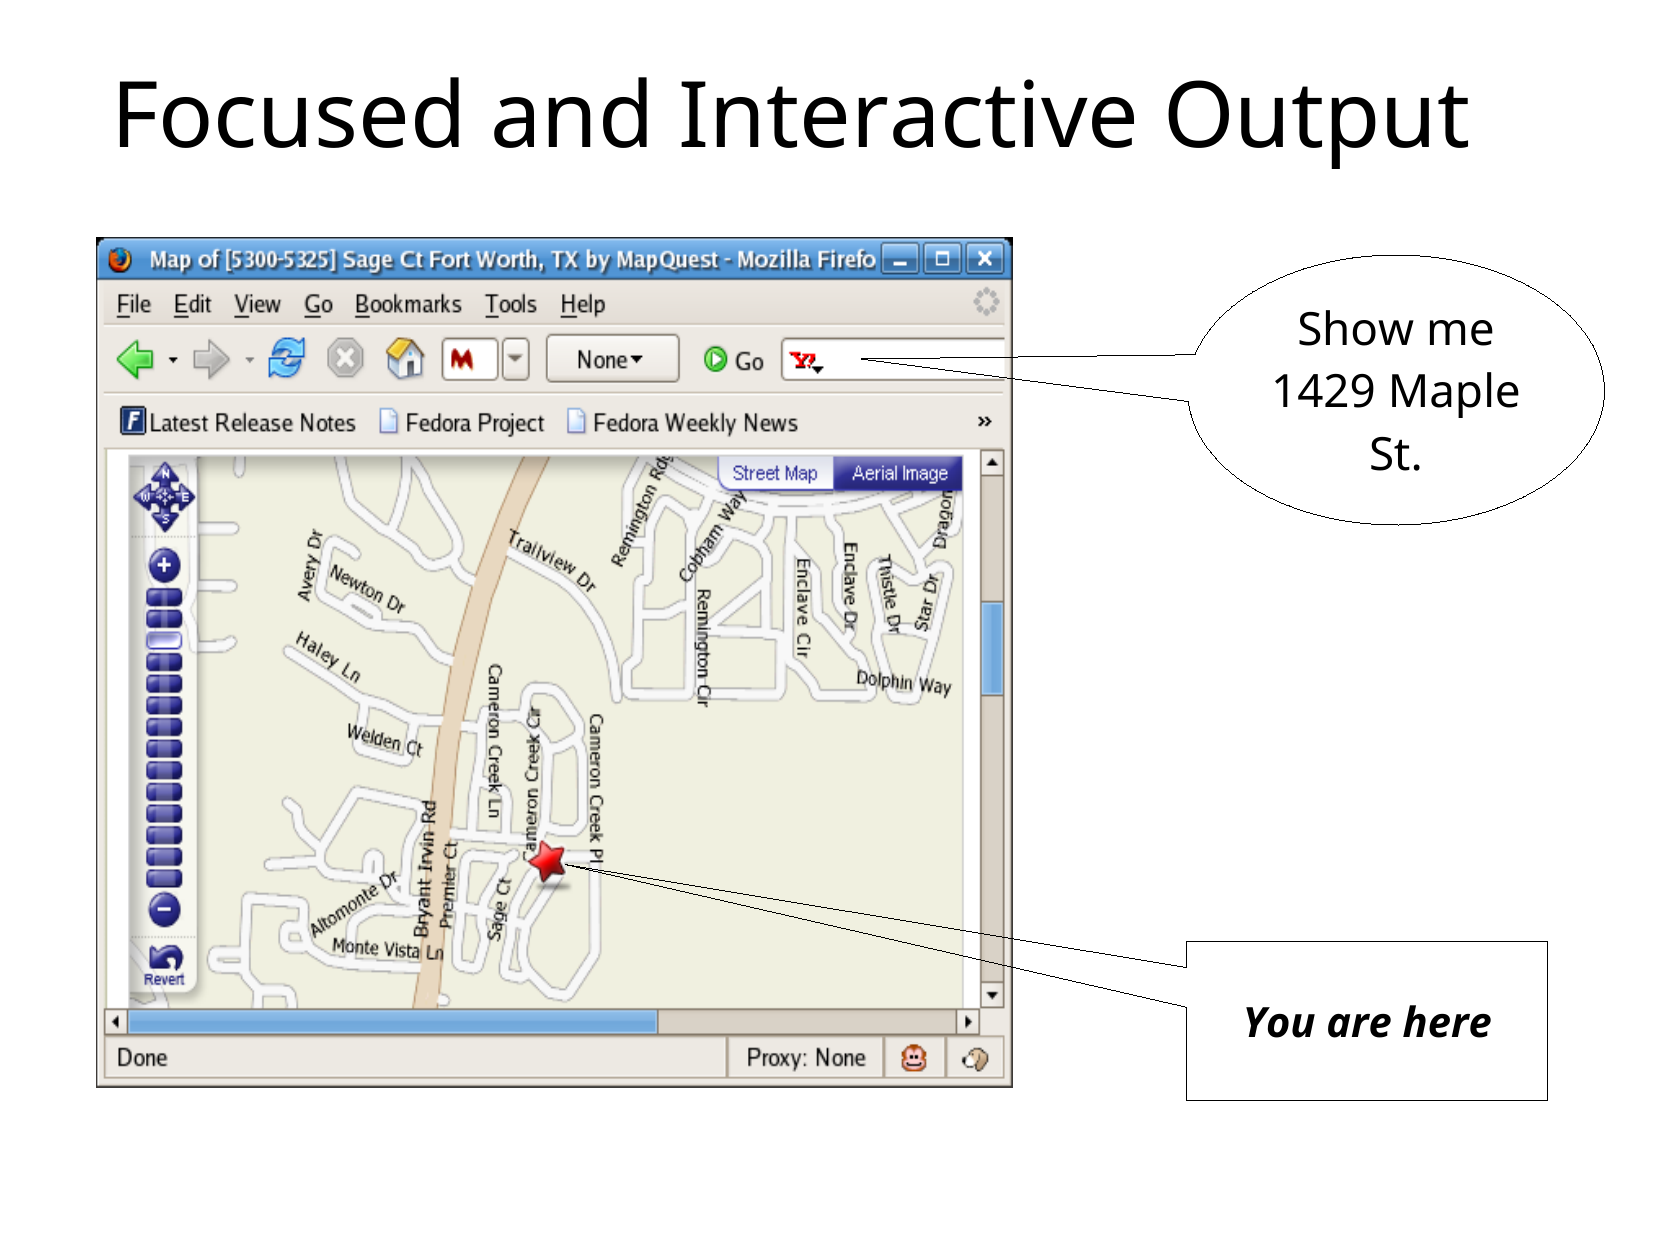

# Focused and Interactive Output
Show me 1429 Maple St.
You are here